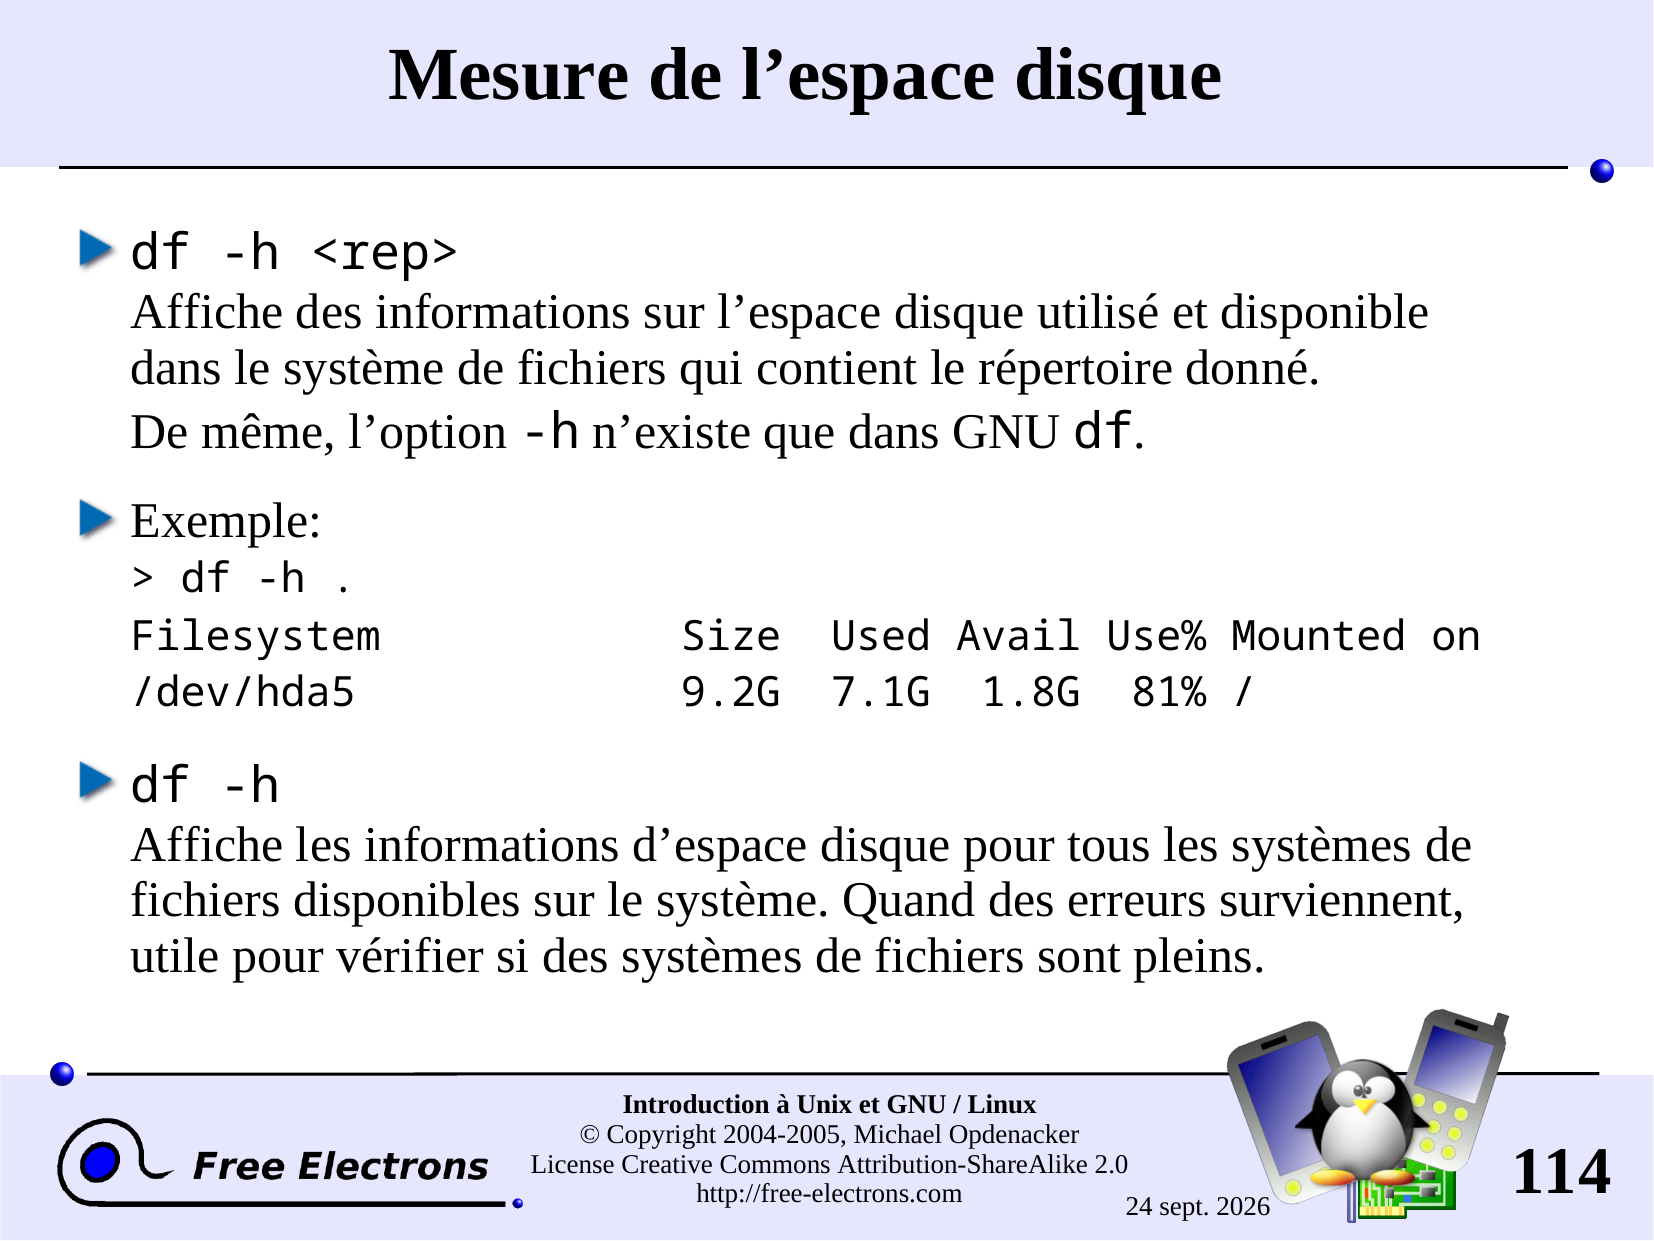

# Mesure de l’espace disque
df -h <rep>
Affiche des informations sur l’espace disque utilisé et disponible dans le système de fichiers qui contient le répertoire donné.
De même, l’option -h n’existe que dans GNU df.
Exemple:
> df -h .
Filesystem Size Used Avail Use% Mounted on
/dev/hda5 9.2G 7.1G 1.8G 81% /
df -h
Affiche les informations d’espace disque pour tous les systèmes de fichiers disponibles sur le système. Quand des erreurs surviennent, utile pour vérifier si des systèmes de fichiers sont pleins.